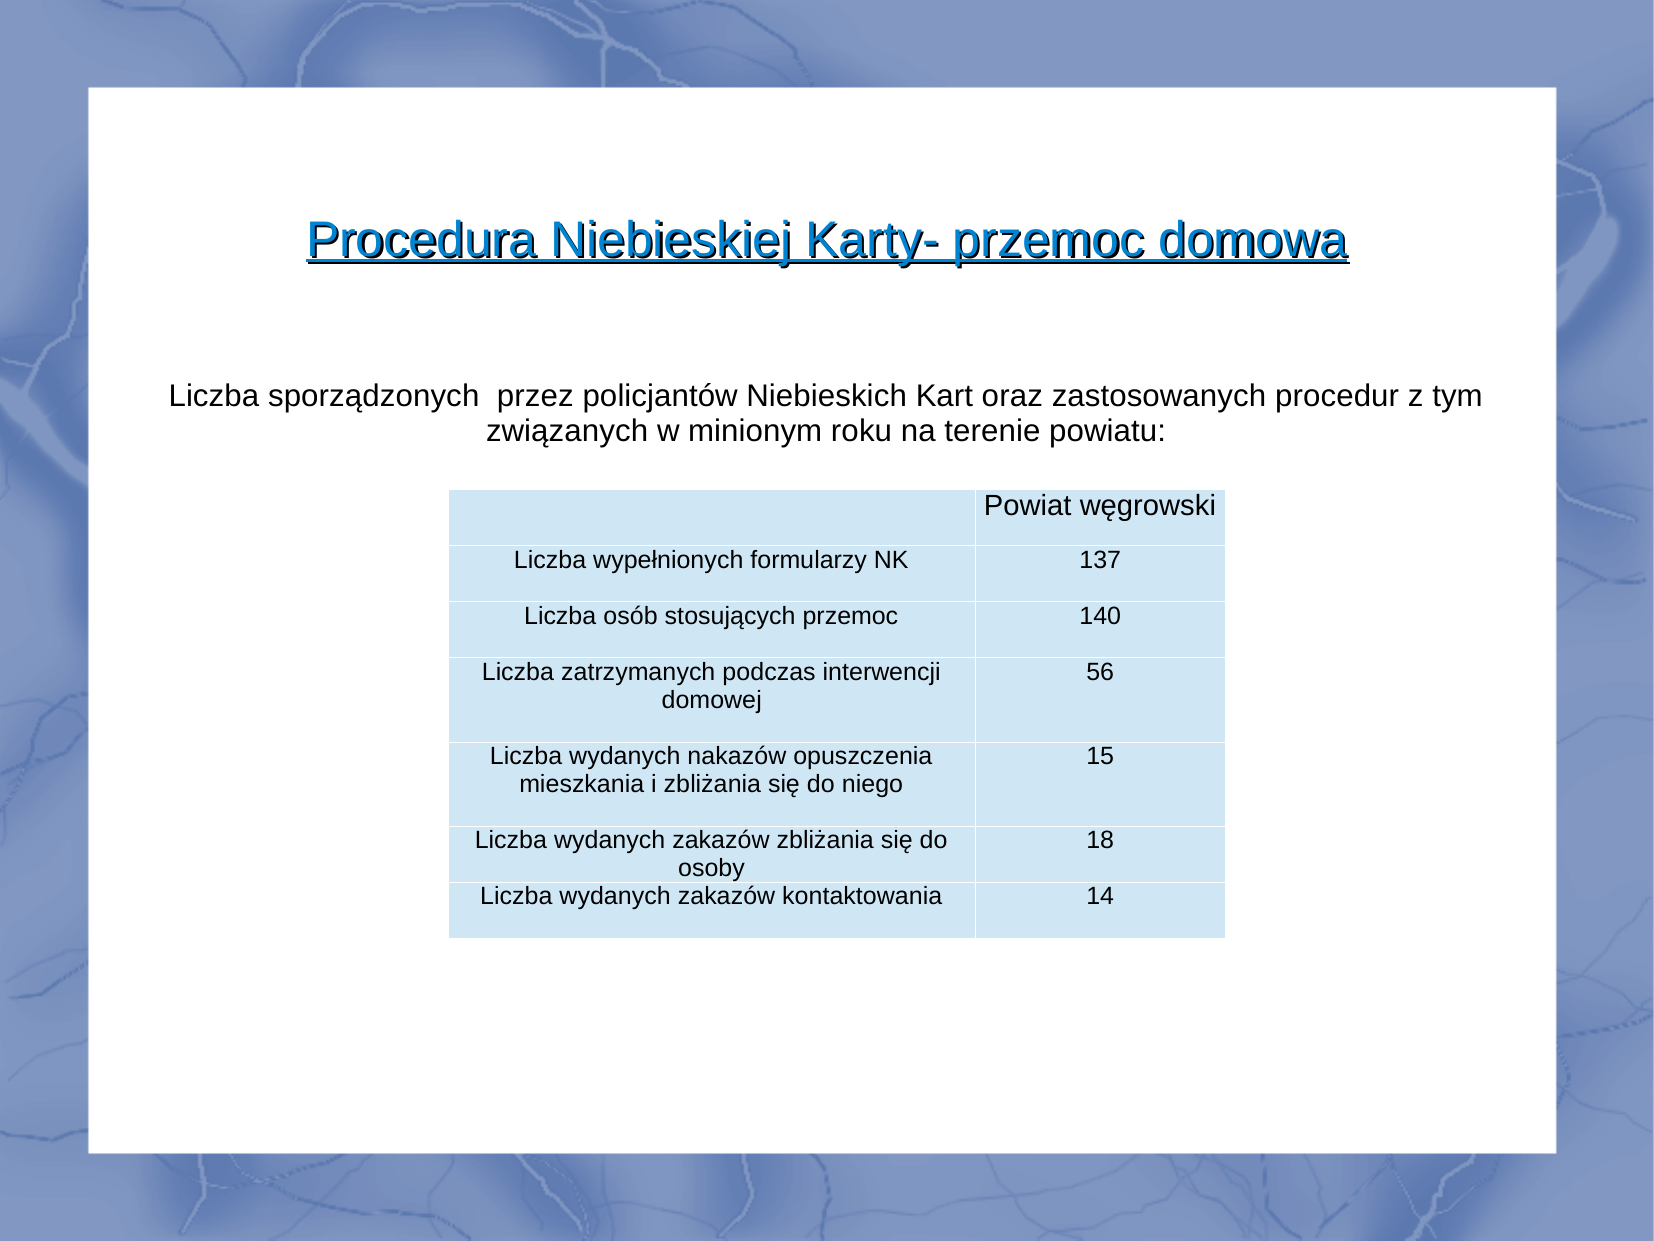

# Procedura Niebieskiej Karty- przemoc domowa
Liczba sporządzonych przez policjantów Niebieskich Kart oraz zastosowanych procedur z tym związanych w minionym roku na terenie powiatu:
| | Powiat węgrowski |
| --- | --- |
| Liczba wypełnionych formularzy NK | 137 |
| Liczba osób stosujących przemoc | 140 |
| Liczba zatrzymanych podczas interwencji domowej | 56 |
| Liczba wydanych nakazów opuszczenia mieszkania i zbliżania się do niego | 15 |
| Liczba wydanych zakazów zbliżania się do osoby | 18 |
| Liczba wydanych zakazów kontaktowania | 14 |